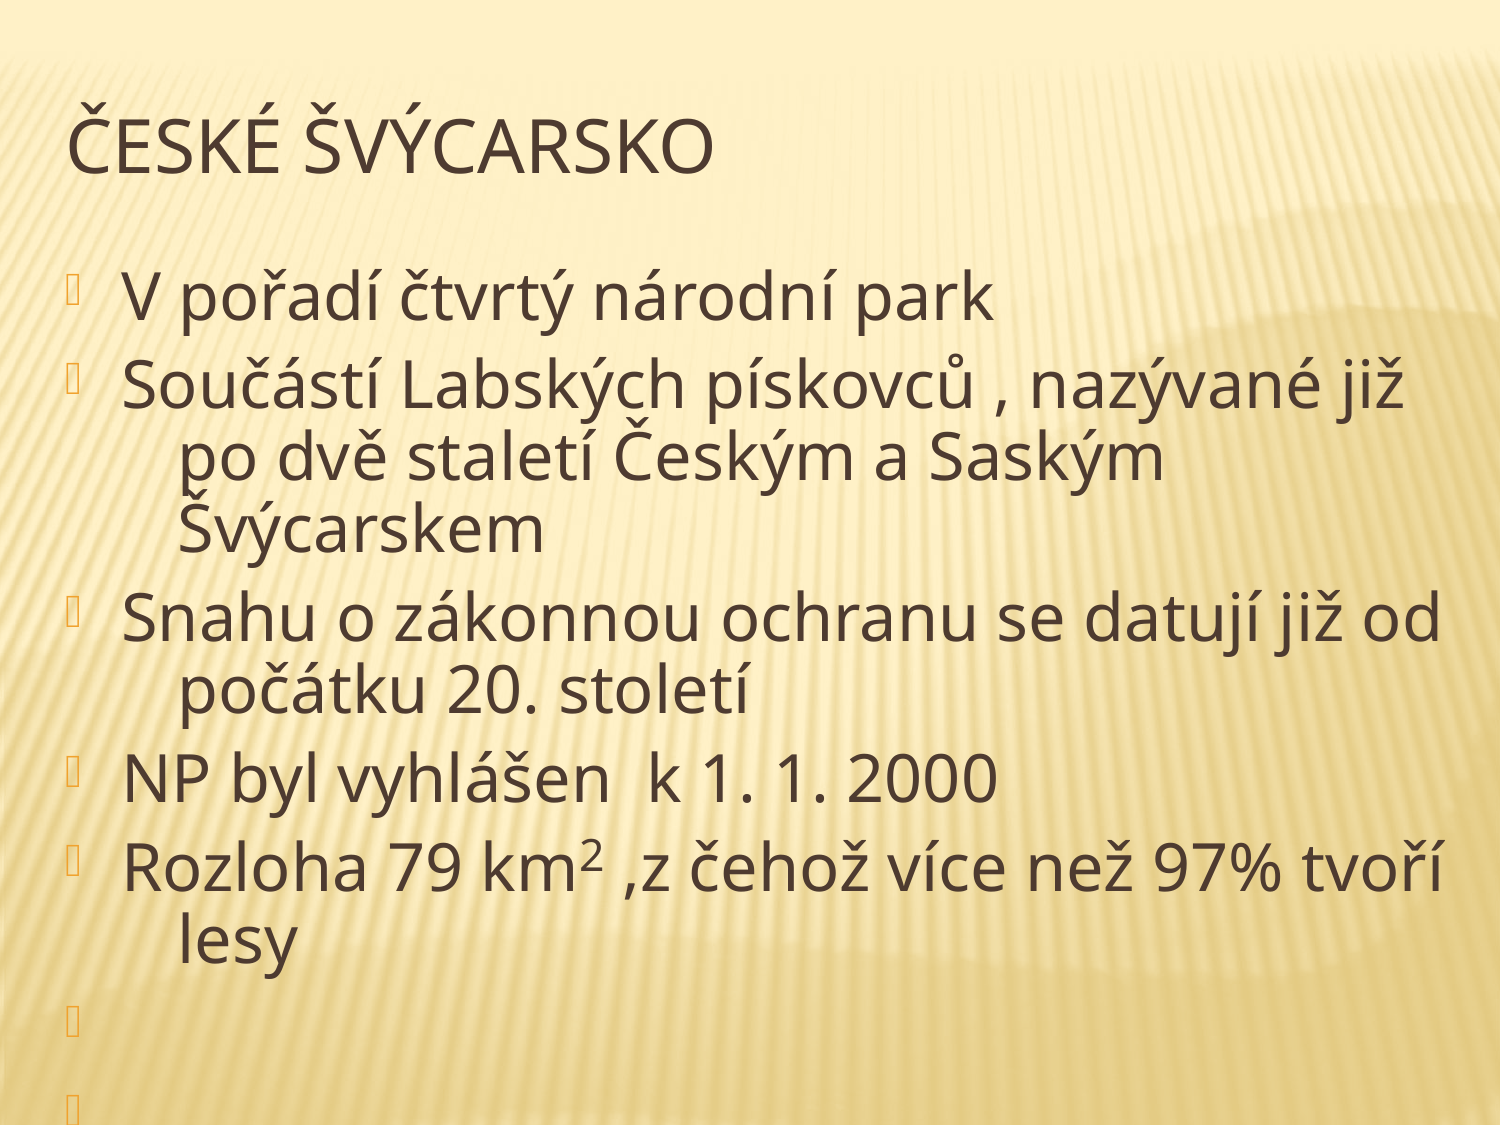

# České Švýcarsko
V pořadí čtvrtý národní park
Součástí Labských pískovců , nazývané již po dvě staletí Českým a Saským Švýcarskem
Snahu o zákonnou ochranu se datují již od počátku 20. století
NP byl vyhlášen k 1. 1. 2000
Rozloha 79 km2 ,z čehož více než 97% tvoří lesy